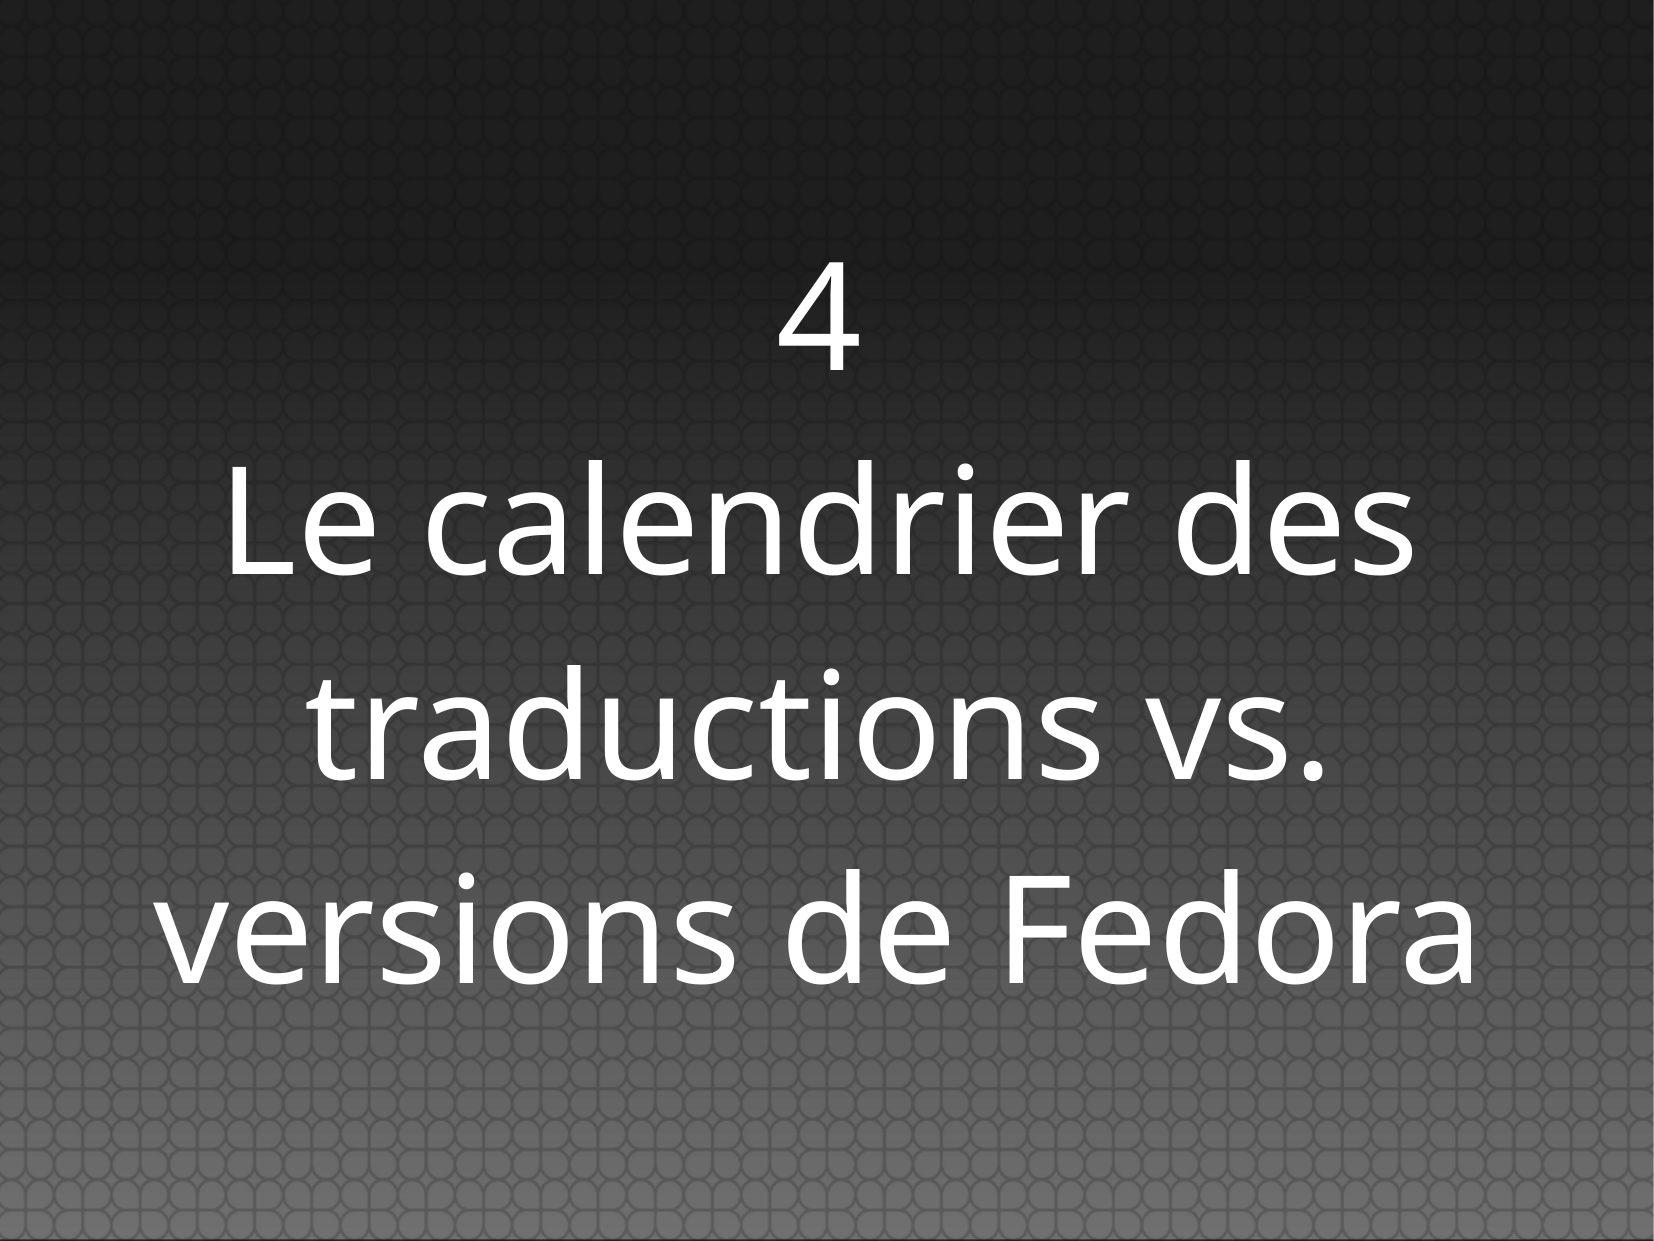

# 4 Le calendrier des traductions vs. versions de Fedora